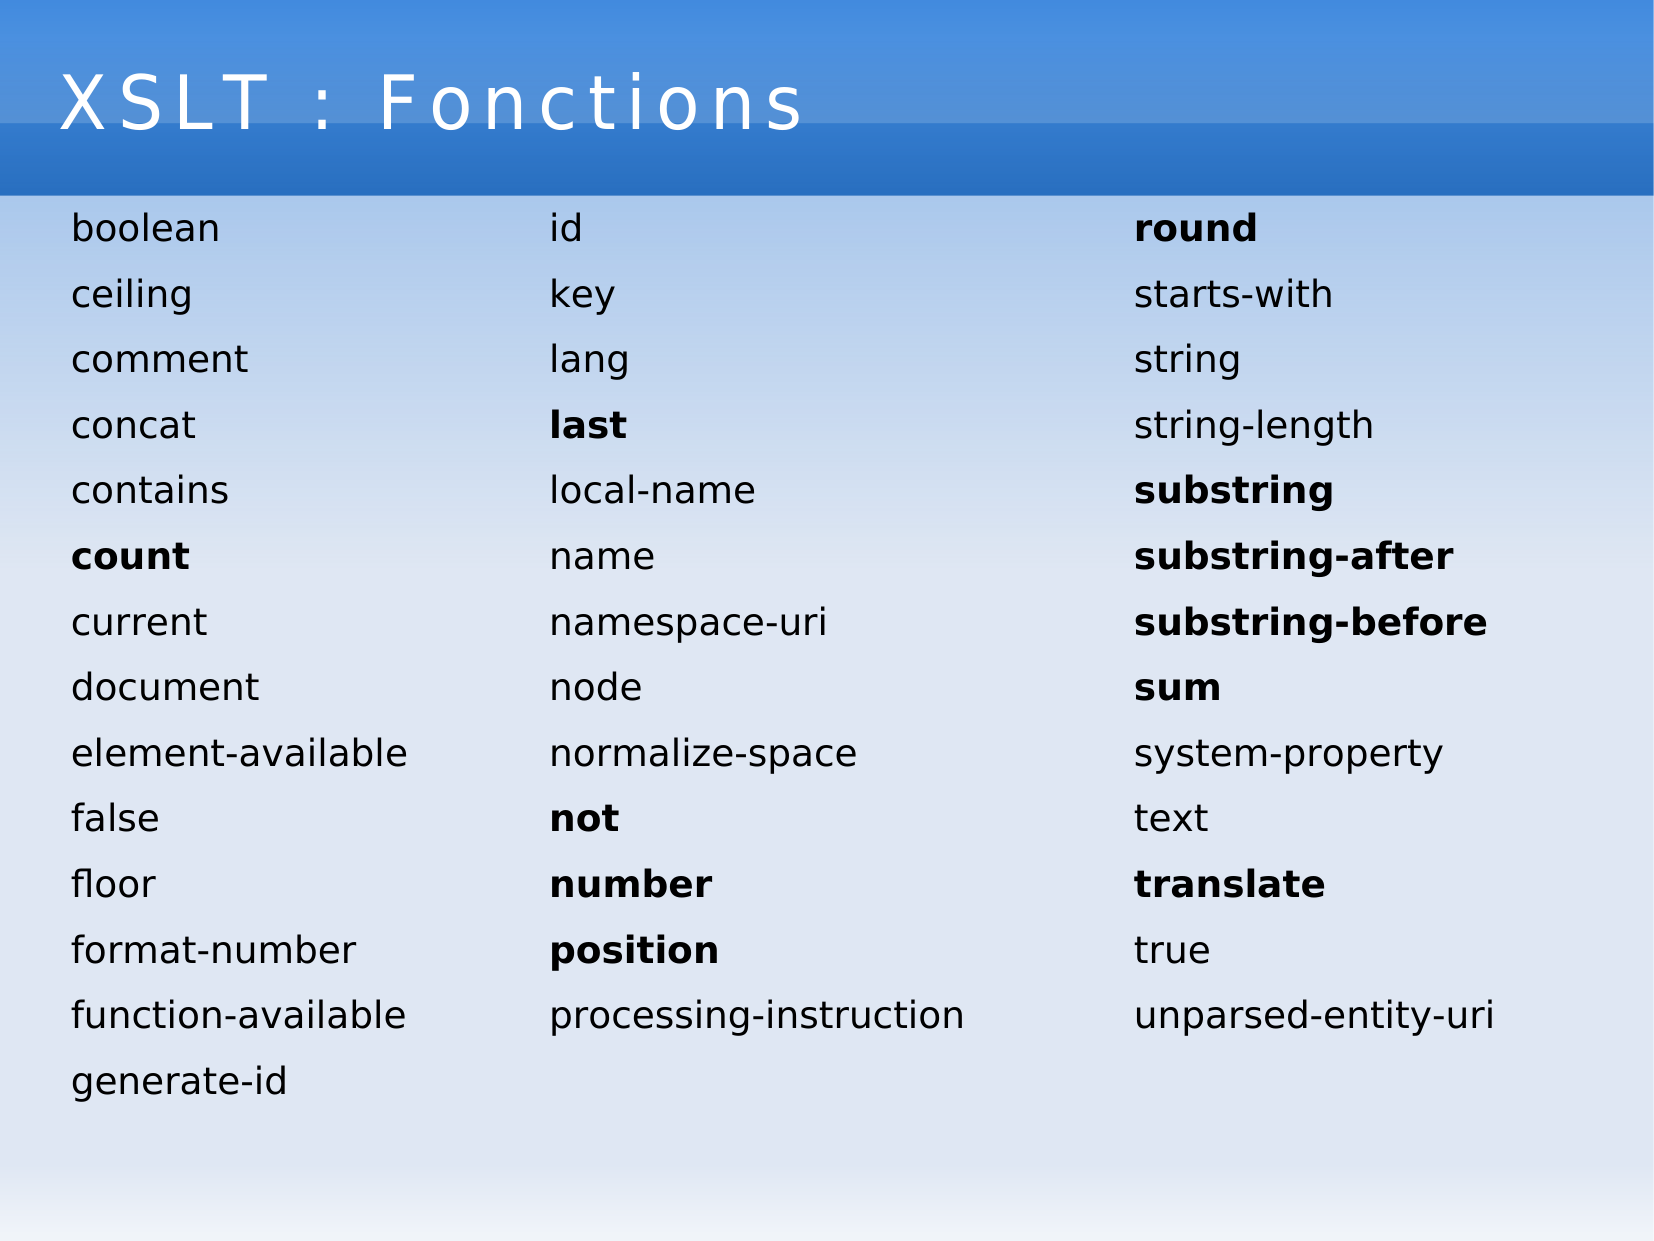

# XSLT : Fonctions
boolean
ceiling
comment
concat
contains
count
current
document
element-available
false
floor
format-number
function-available
generate-id
id
key
lang
last
local-name
name
namespace-uri
node
normalize-space
not
number
position
processing-instruction
round
starts-with
string
string-length
substring
substring-after
substring-before
sum
system-property
text
translate
true
unparsed-entity-uri